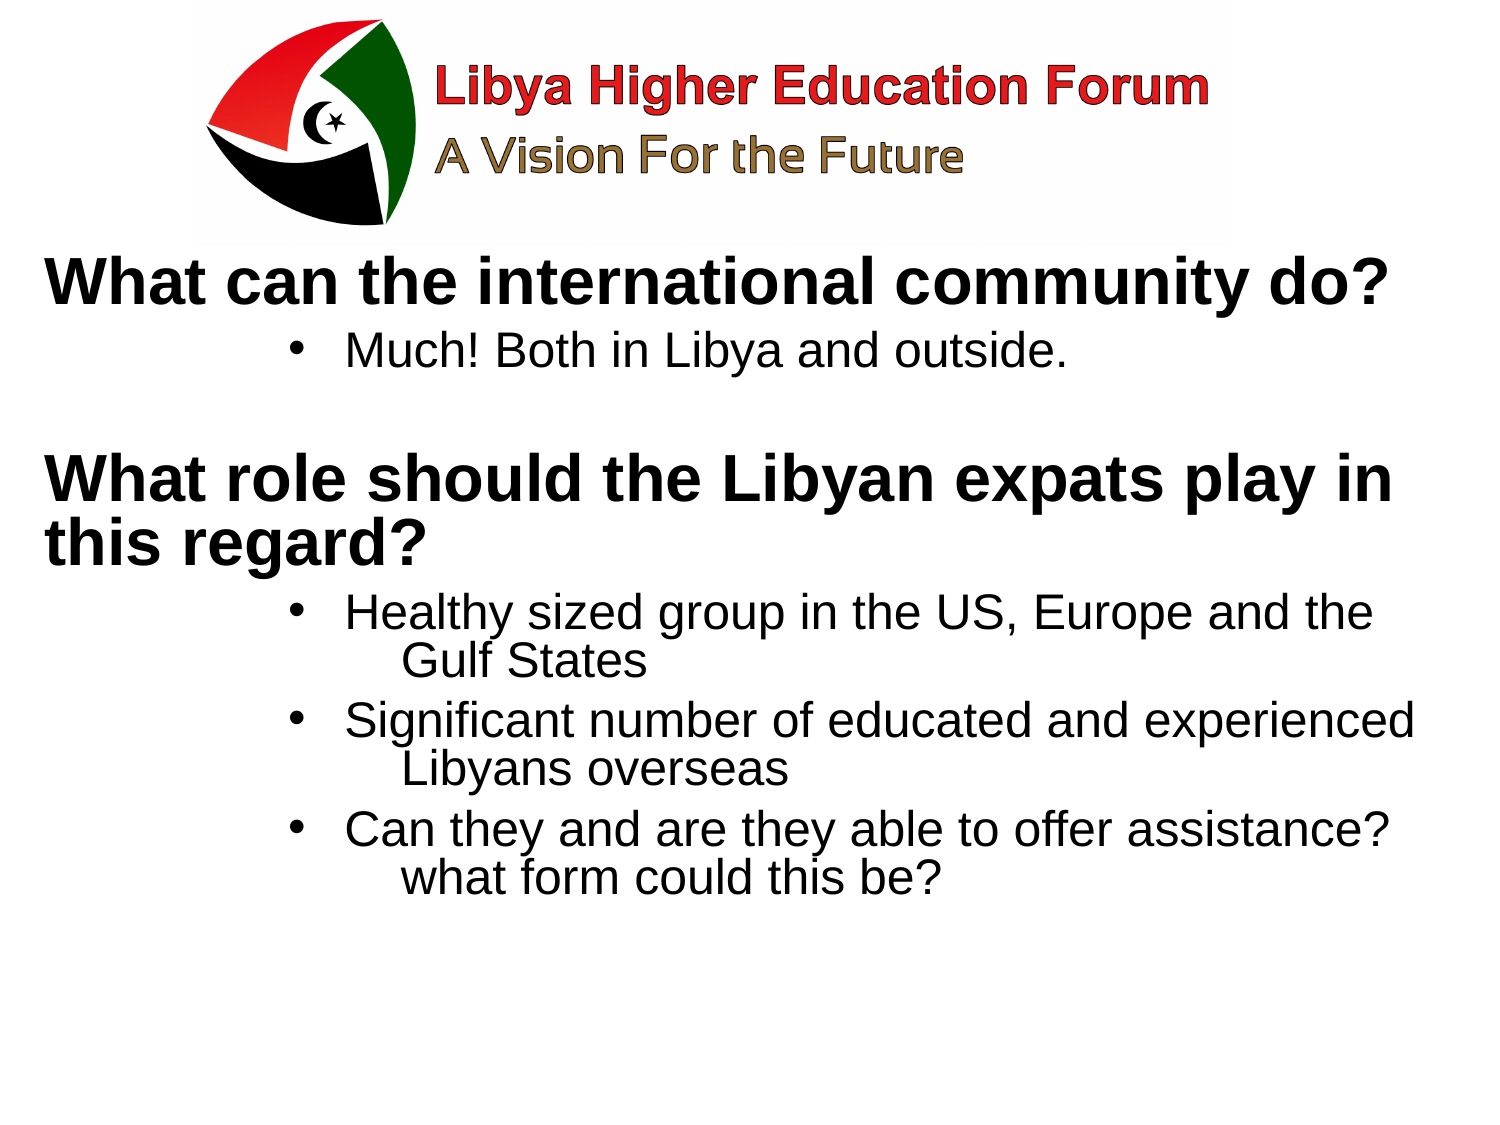

# What can the international community do?
Much! Both in Libya and outside.
What role should the Libyan expats play in this regard?
Healthy sized group in the US, Europe and the Gulf States
Significant number of educated and experienced Libyans overseas
Can they and are they able to offer assistance? what form could this be?